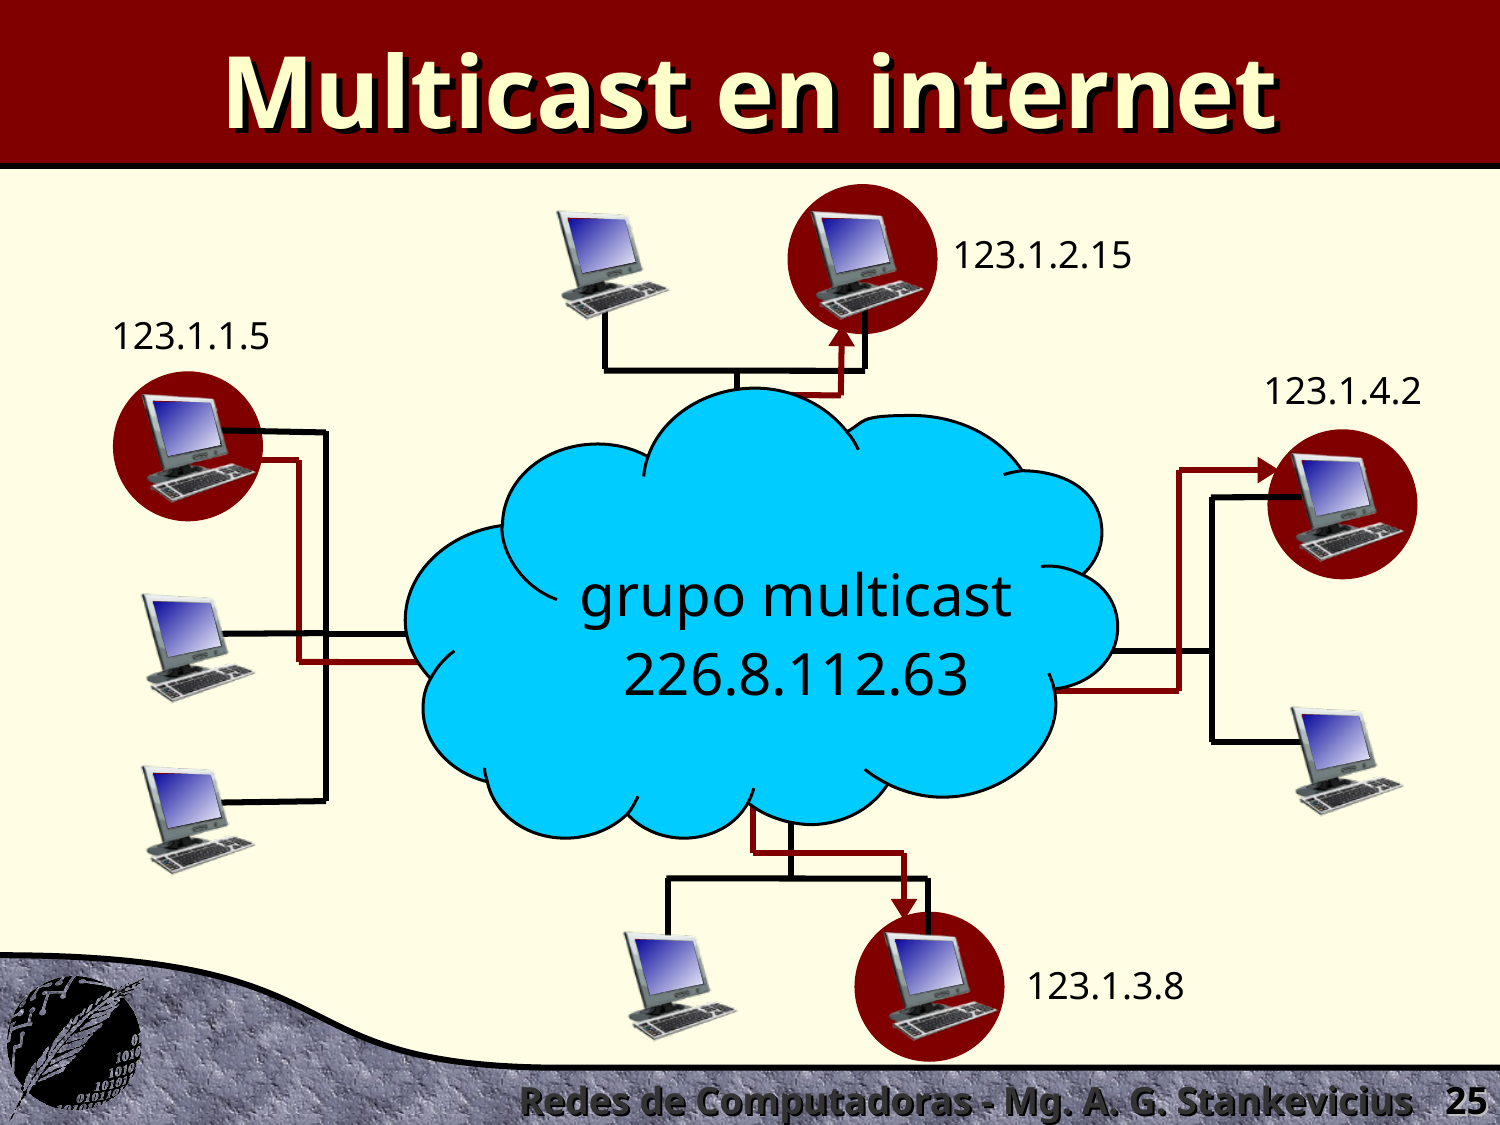

# Multicast en internet
123.1.2.15
123.1.1.5
123.1.4.2
grupo multicast
226.8.112.63
123.1.3.8
25